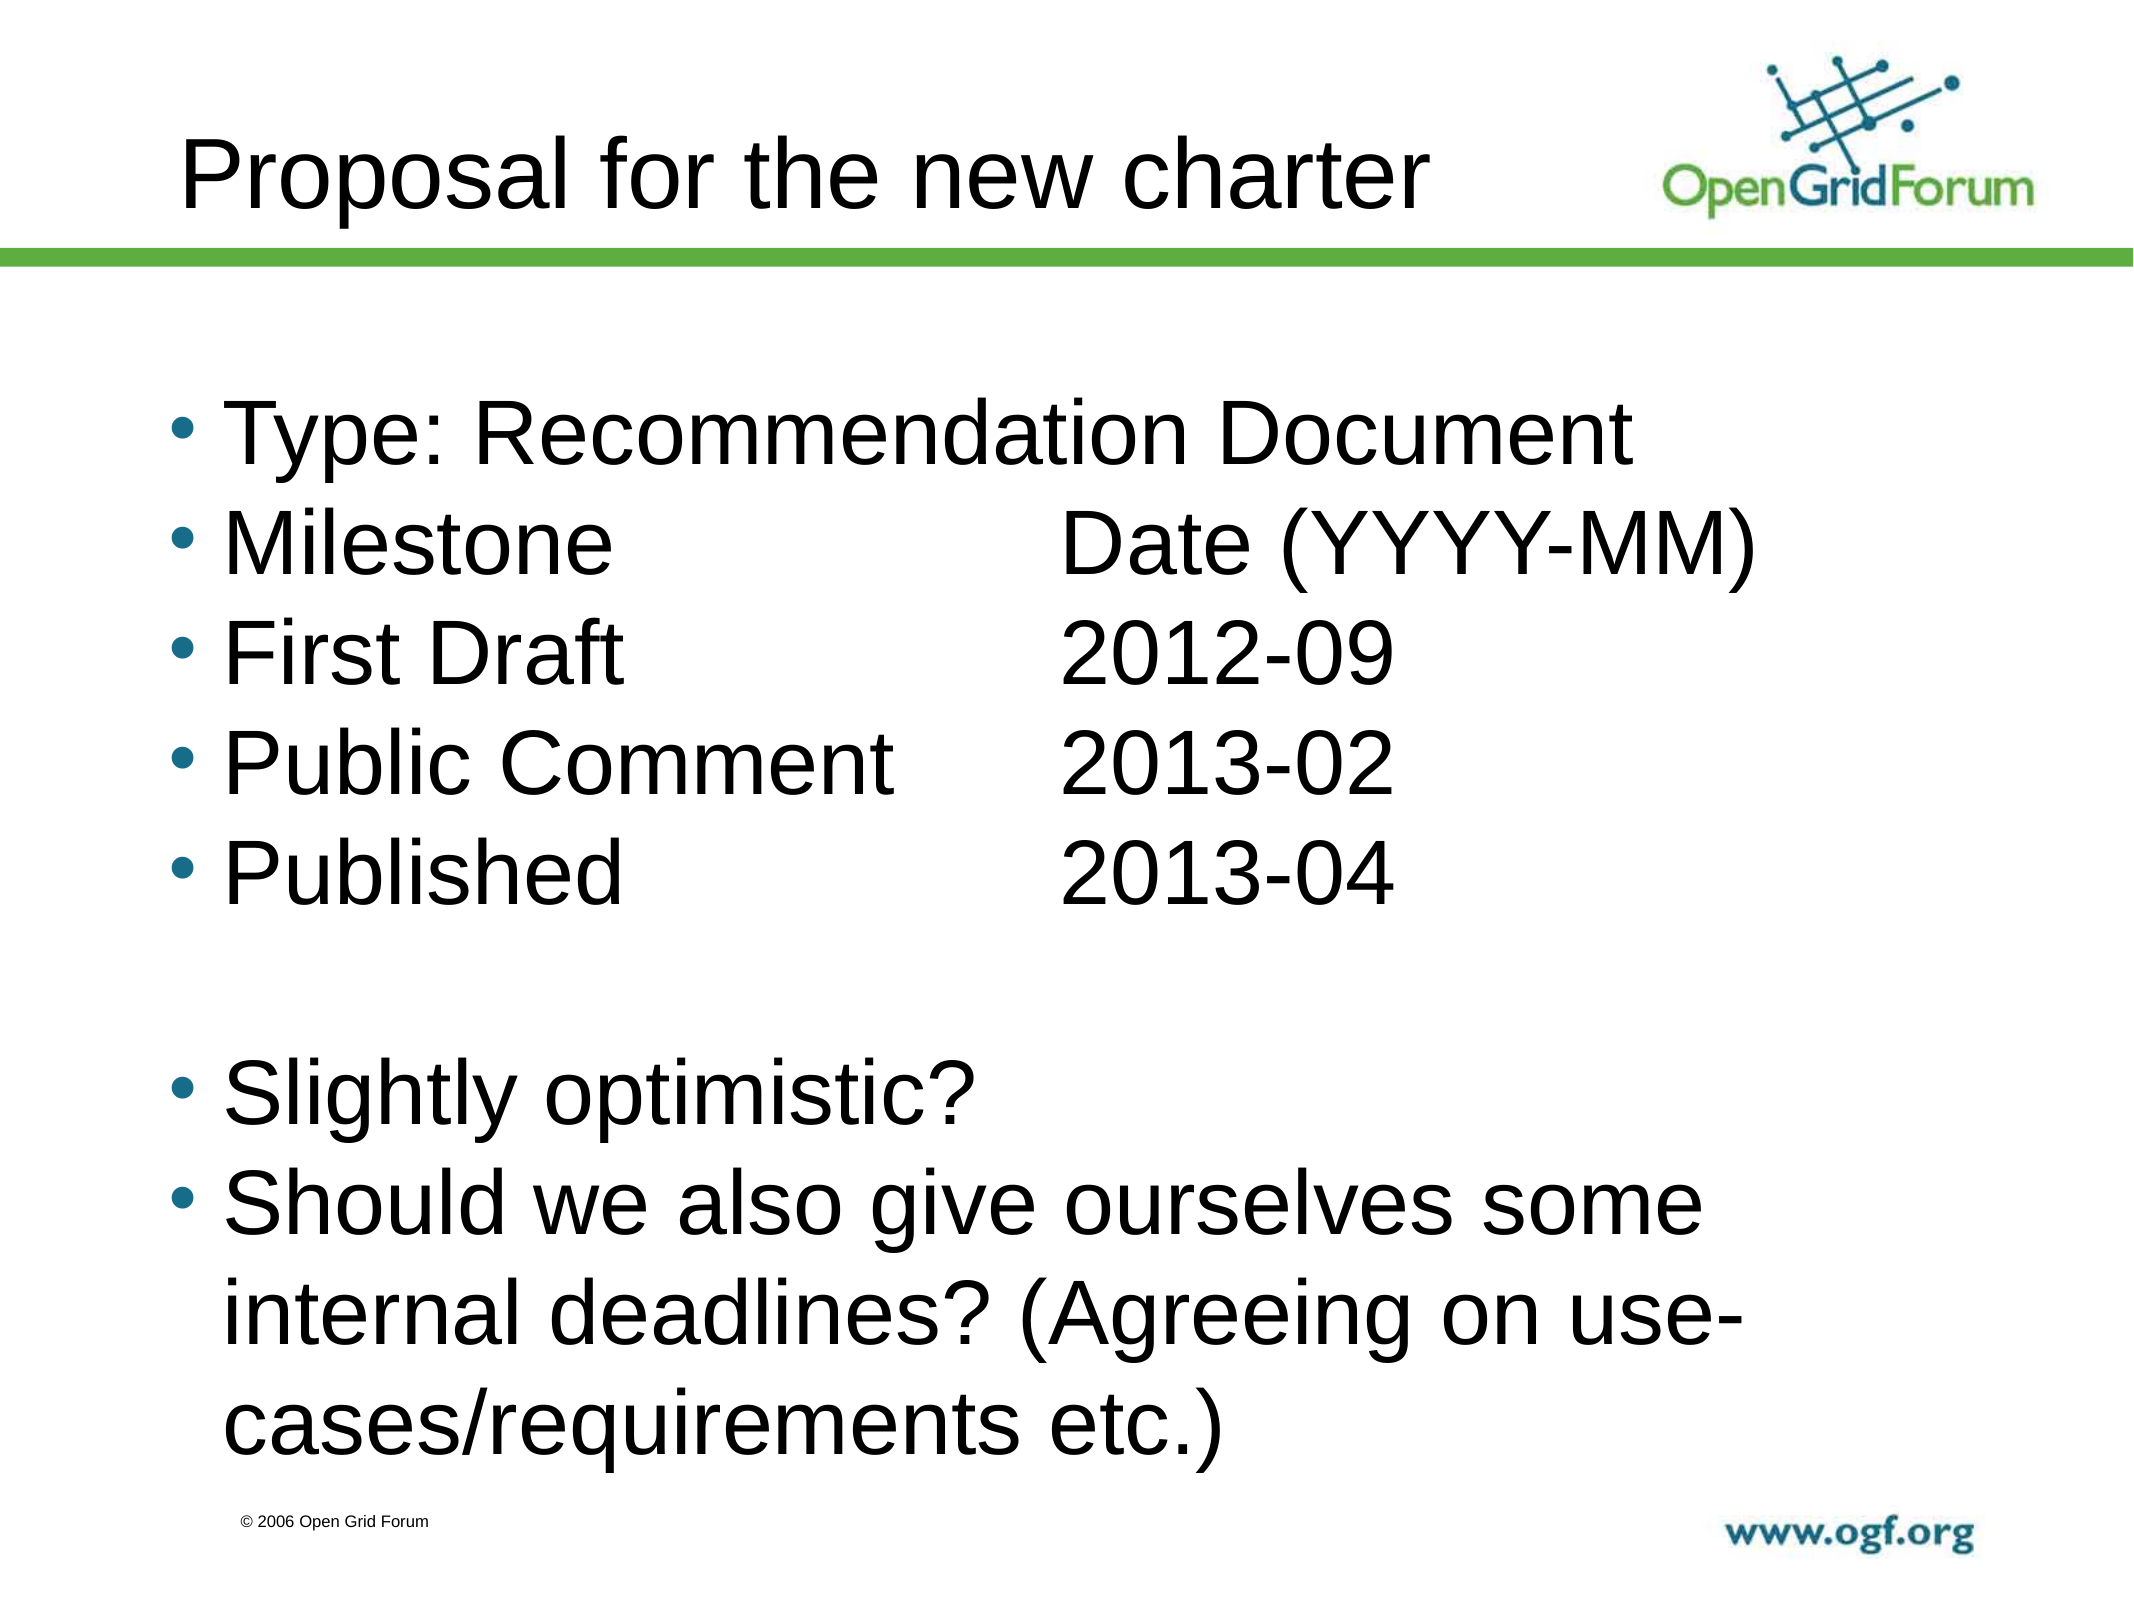

# Proposal for the new charter
Type: Recommendation Document
Milestone			Date (YYYY-MM)
First Draft 			2012-09
Public Comment 	2013-02
Published 			2013-04
Slightly optimistic?
Should we also give ourselves some internal deadlines? (Agreeing on use-cases/requirements etc.)
© 2006 Open Grid Forum